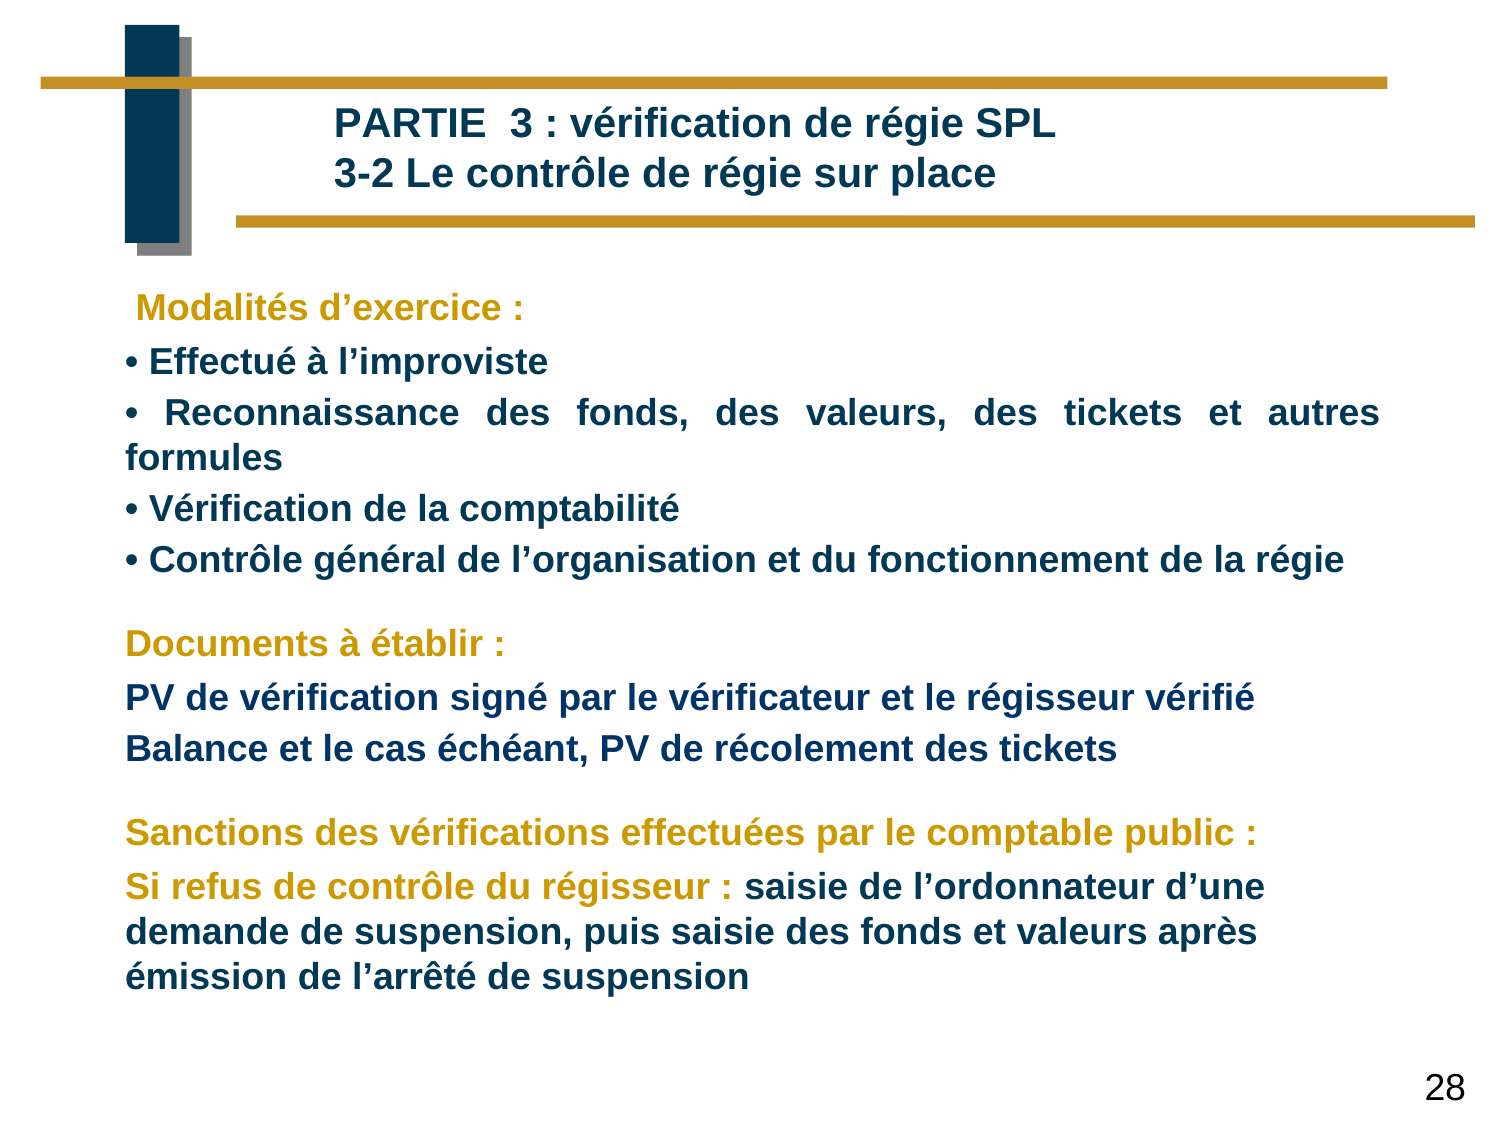

#
PARTIE 3 : vérification de régie SPL
3-2 Le contrôle de régie sur place
 Modalités d’exercice :
• Effectué à l’improviste
• Reconnaissance des fonds, des valeurs, des tickets et autres formules
• Vérification de la comptabilité
• Contrôle général de l’organisation et du fonctionnement de la régie
Documents à établir :
PV de vérification signé par le vérificateur et le régisseur vérifié
Balance et le cas échéant, PV de récolement des tickets
Sanctions des vérifications effectuées par le comptable public :
Si refus de contrôle du régisseur : saisie de l’ordonnateur d’une demande de suspension, puis saisie des fonds et valeurs après émission de l’arrêté de suspension
 28